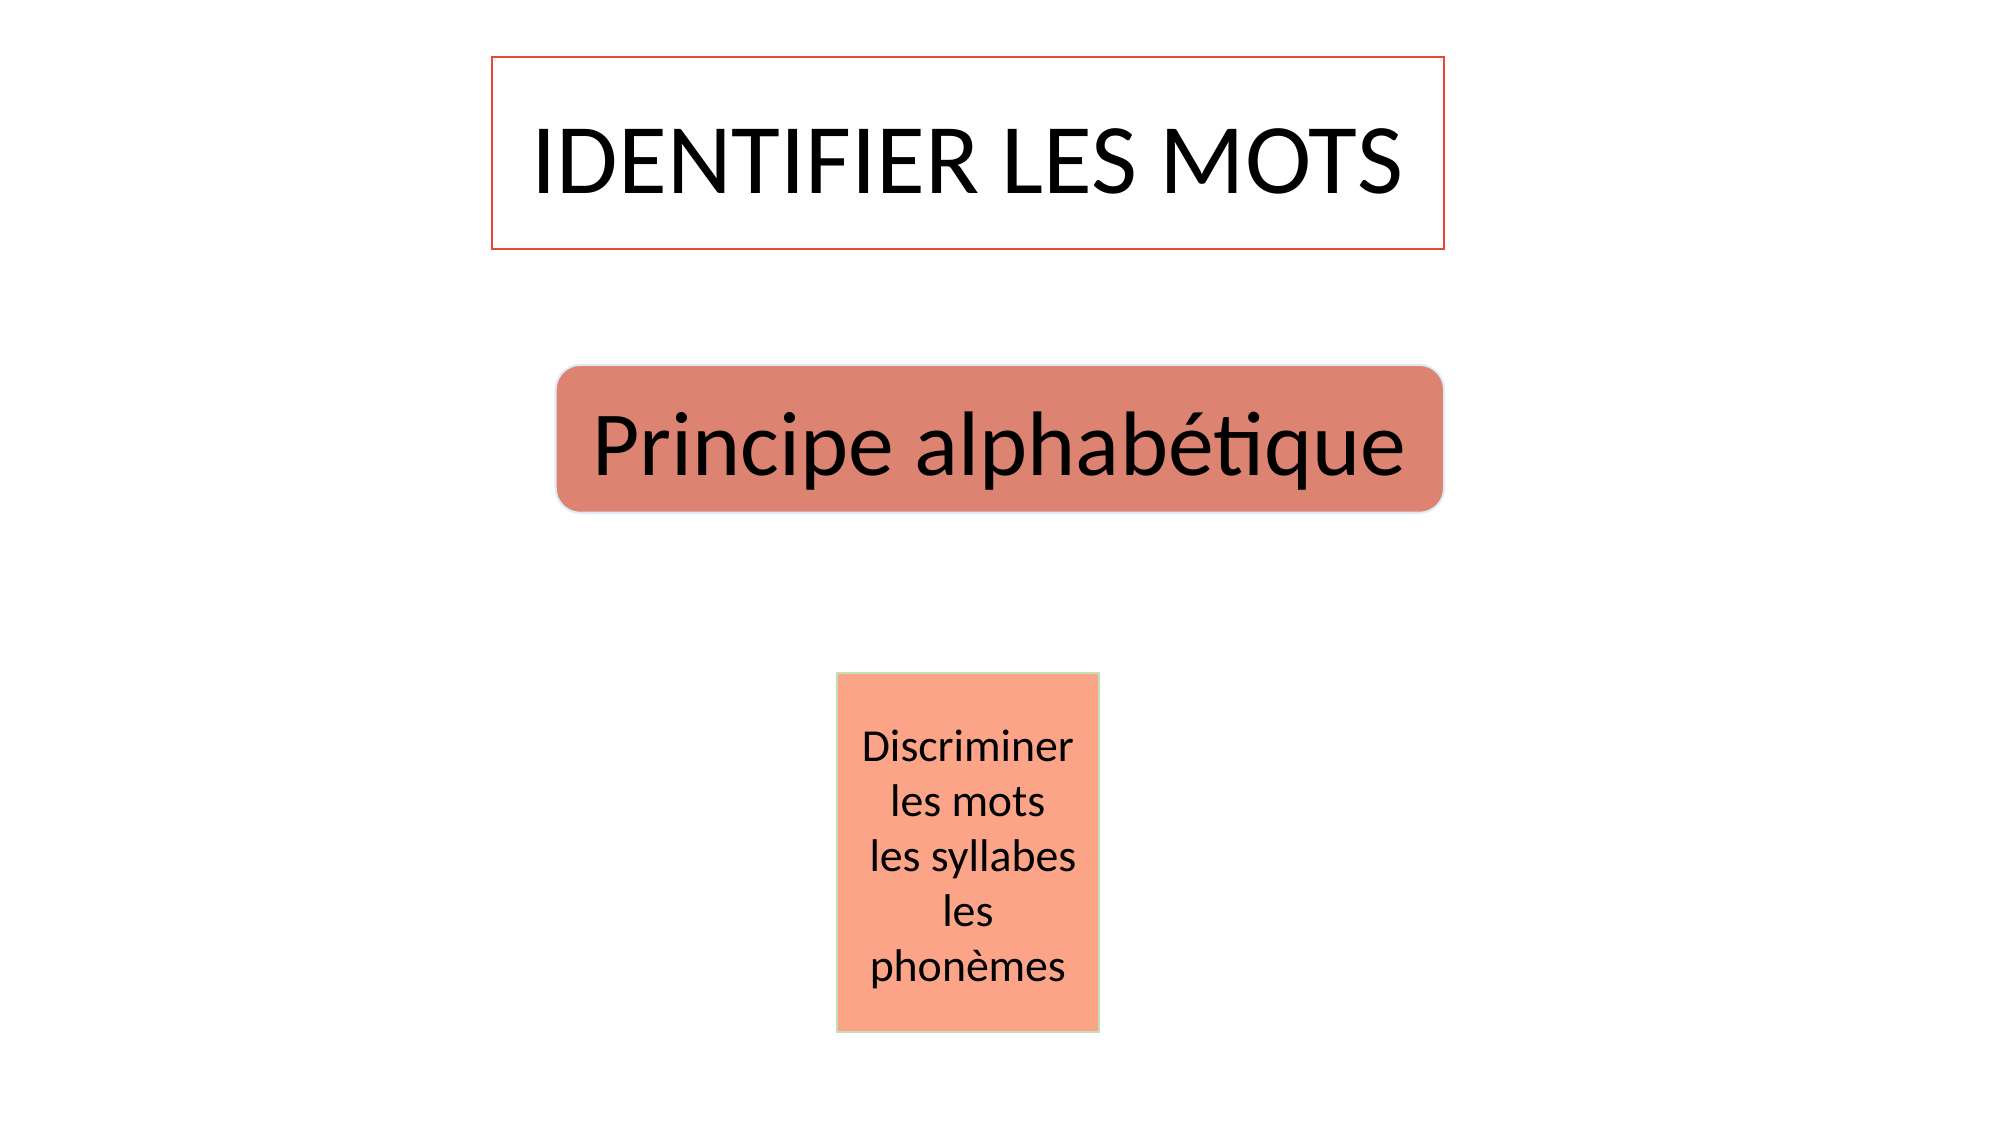

IDENTIFIER LES MOTS
Principe alphabétique
Discriminer
les mots
 les syllabes les phonèmes